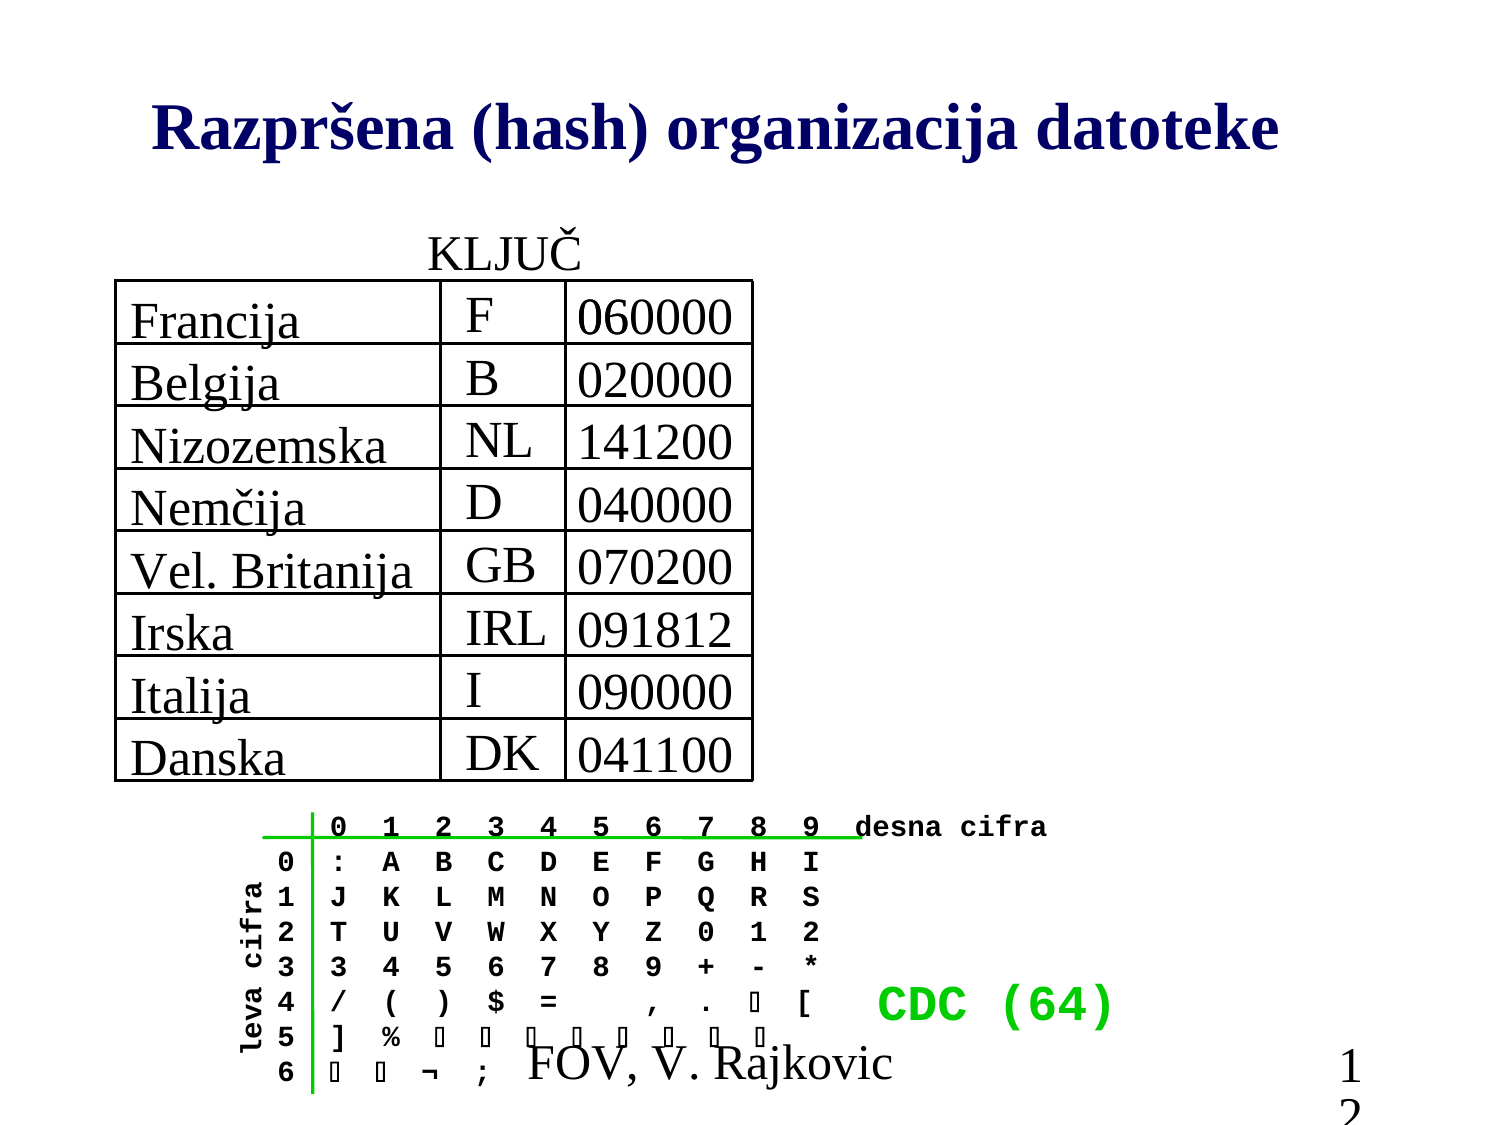

Razpršena (hash) organizacija datoteke
 KLJUČ
F
B
NL
D
GB
IRL
I
DK
060000
020000
141200
040000
070200
091812
090000
041100
06
Francija
Belgija
Nizozemska
Nemčija
Vel. Britanija
Irska
Italija
Danska
 0 1 2 3 4 5 6 7 8 9 desna cifra
 0 : A B C D E F G H I
 1 J K L M N O P Q R S
 2 T U V W X Y Z 0 1 2
 3 3 4 5 6 7 8 9 + - *
 4 / ( ) $ = , .  [
 5 ] %        
 6   ¬ ;
leva cifra
CDC (64)
FOV, V. Rajkovic
12